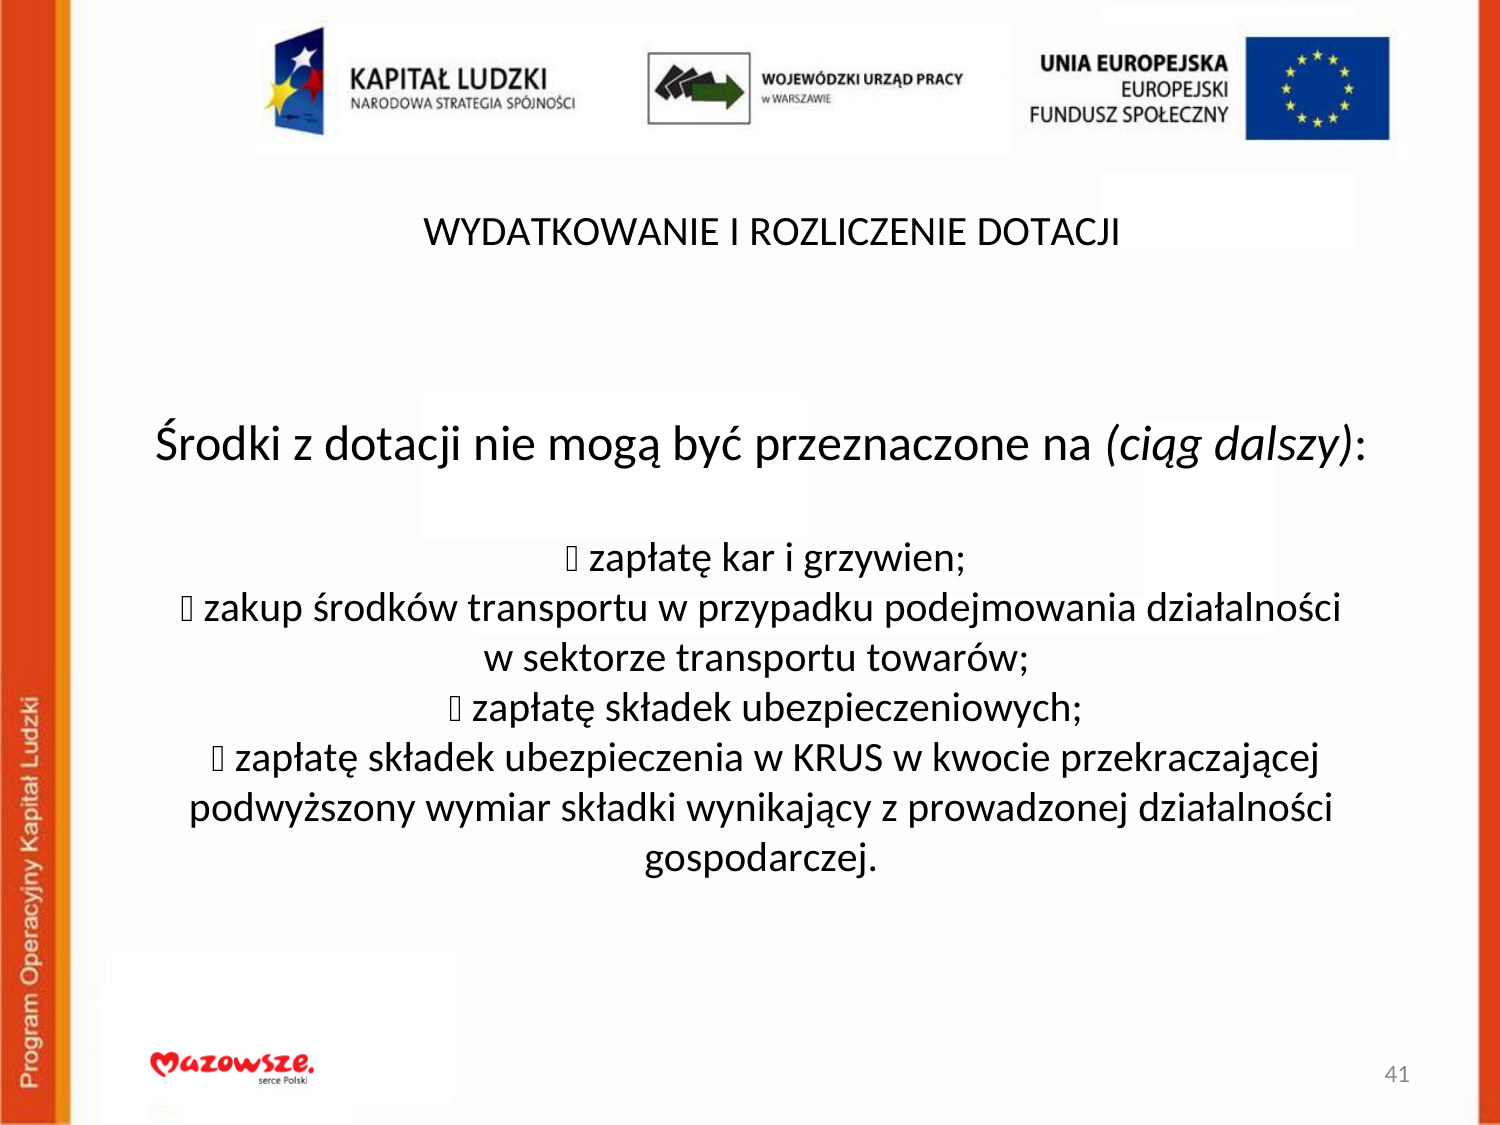

WYDATKOWANIE I ROZLICZENIE DOTACJI
# Środki z dotacji nie mogą być przeznaczone na (ciąg dalszy): zapłatę kar i grzywien; zakup środków transportu w przypadku podejmowania działalności w sektorze transportu towarów; zapłatę składek ubezpieczeniowych; zapłatę składek ubezpieczenia w KRUS w kwocie przekraczającej podwyższony wymiar składki wynikający z prowadzonej działalności gospodarczej.